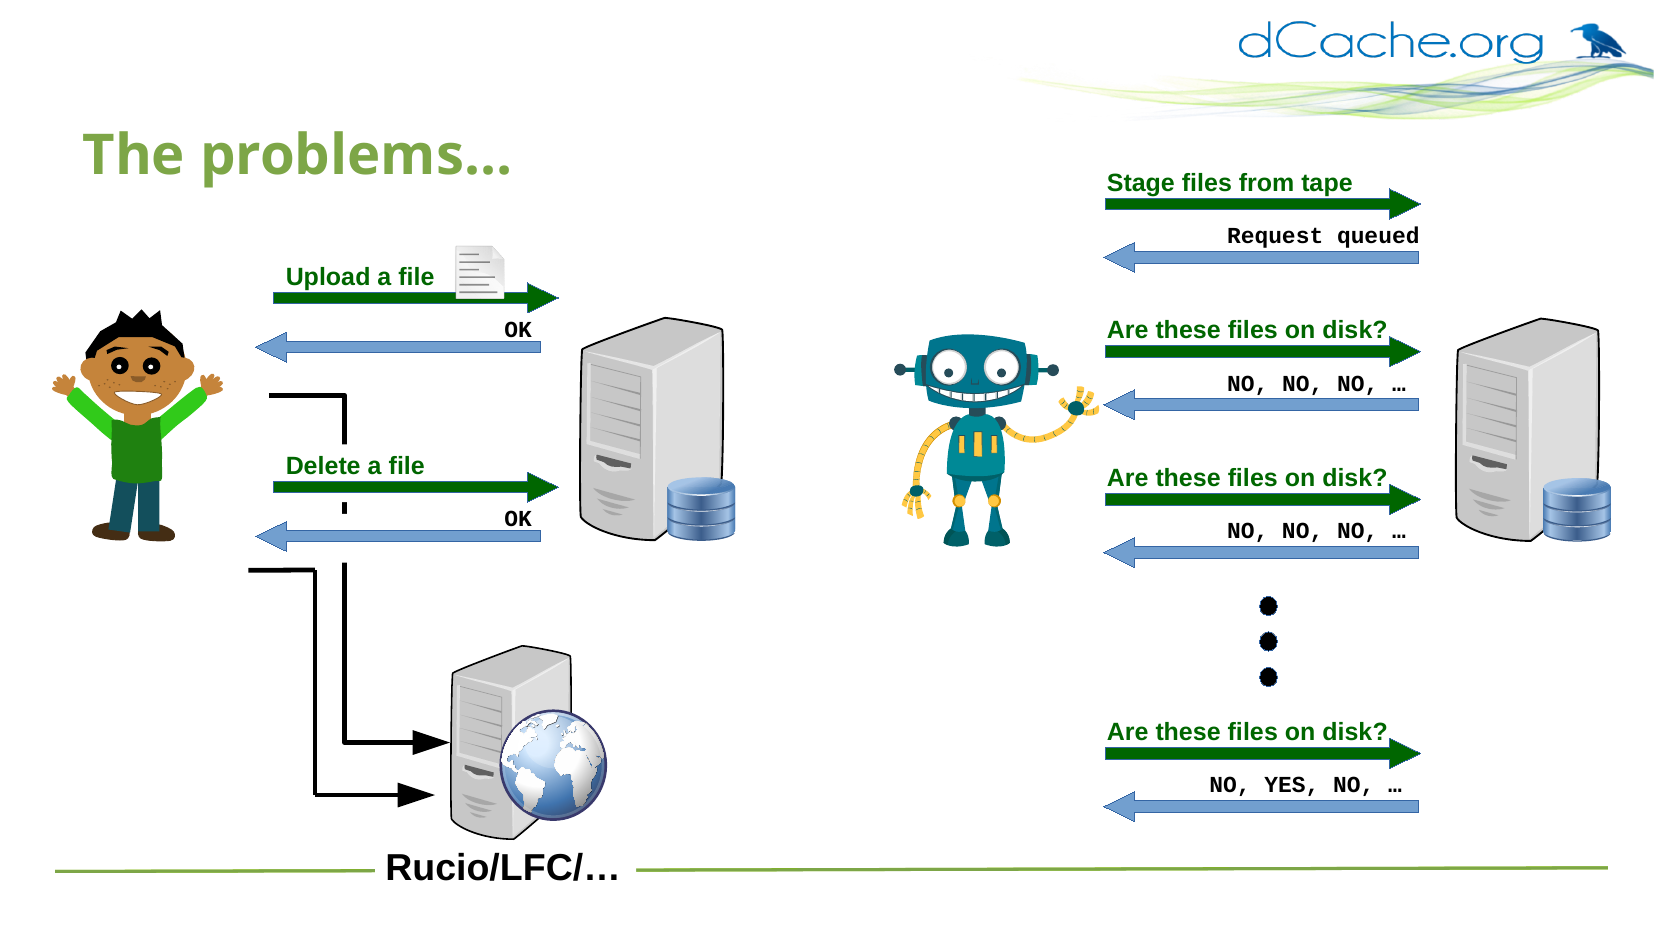

# The problems…
Stage files from tape
Request queued
Upload a file
OK
Are these files on disk?
NO, NO, NO, …
Delete a file
OK
Are these files on disk?
NO, NO, NO, …
Are these files on disk?
NO, YES, NO, …
Rucio/LFC/…